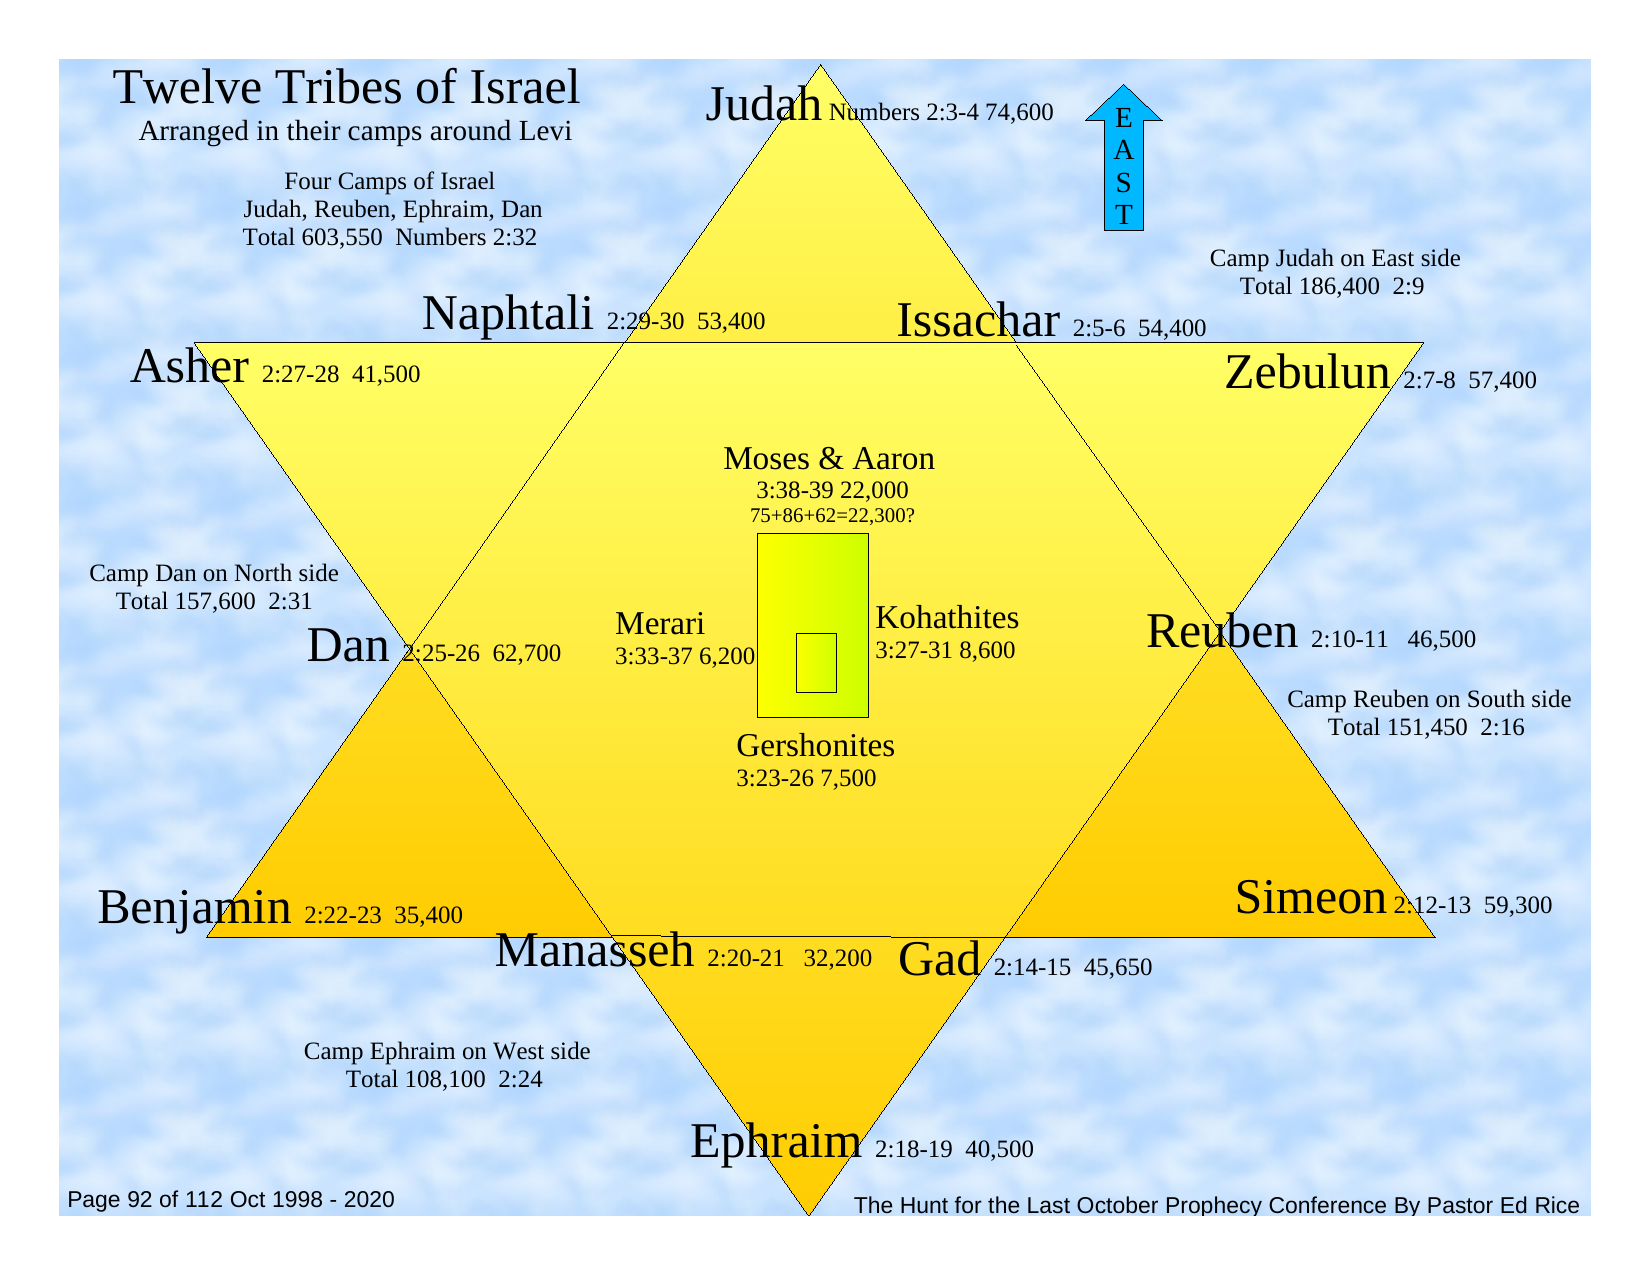

Twelve Tribes of Israel
Arranged in their camps around Levi
Judah Numbers 2:3-4 74,600
E
A
S
T
Four Camps of Israel
Judah, Reuben, Ephraim, Dan
Total 603,550 Numbers 2:32
 Camp Judah on East side
 Total 186,400 2:9
Naphtali 2:29-30 53,400
Issachar 2:5-6 54,400
Asher 2:27-28 41,500
Zebulun 2:7-8 57,400
Moses & Aaron
3:38-39 22,000
75+86+62=22,300?
Camp Dan on North side
Total 157,600 2:31
Kohathites
3:27-31 8,600
Reuben 2:10-11 46,500
Merari
3:33-37 6,200
Dan 2:25-26 62,700
 Camp Reuben on South side
Total 151,450 2:16
Gershonites
3:23-26 7,500
Simeon 2:12-13 59,300
Benjamin 2:22-23 35,400
Manasseh 2:20-21 32,200
Gad 2:14-15 45,650
 Camp Ephraim on West side
Total 108,100 2:24
Ephraim 2:18-19 40,500